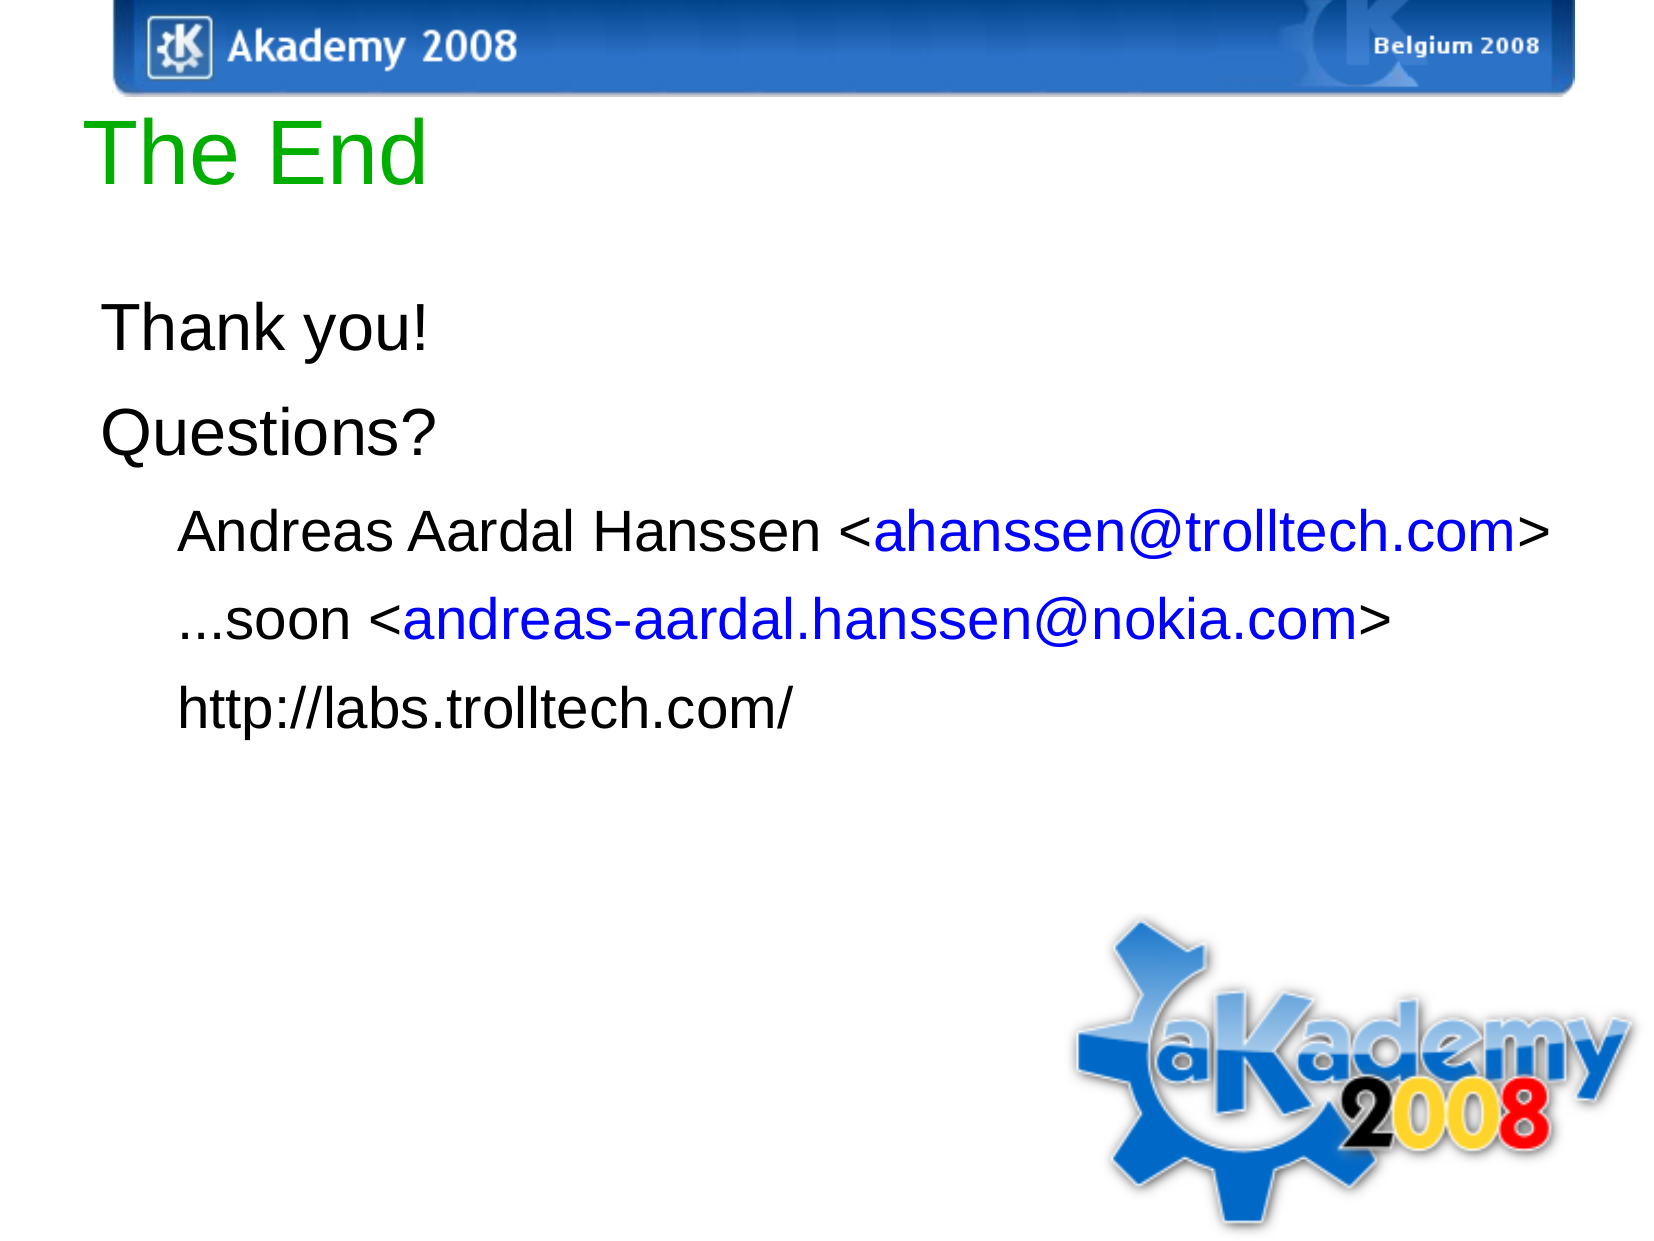

# The End
Thank you!
Questions?
Andreas Aardal Hanssen <ahanssen@trolltech.com>
...soon <andreas-aardal.hanssen@nokia.com>
http://labs.trolltech.com/